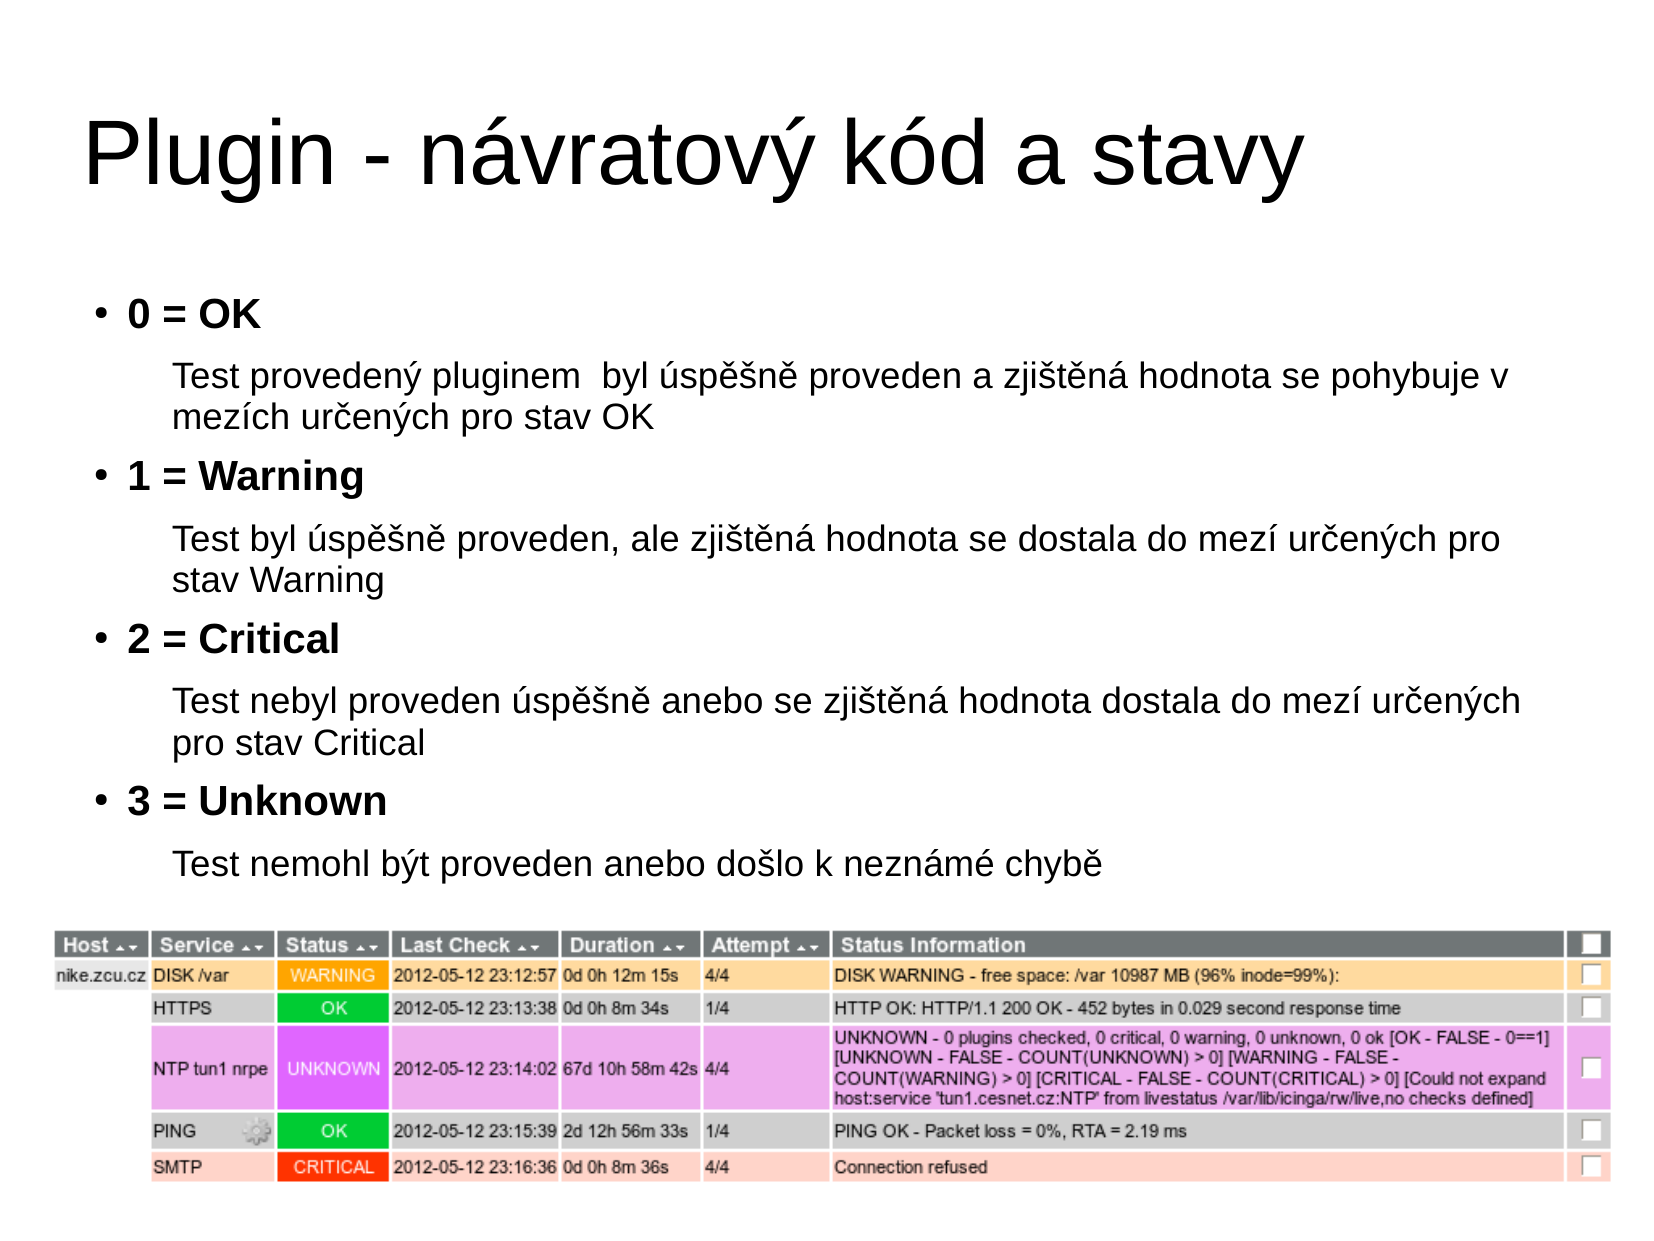

# Plugin - návratový kód a stavy
0 = OK
Test provedený pluginem byl úspěšně proveden a zjištěná hodnota se pohybuje v mezích určených pro stav OK
1 = Warning
Test byl úspěšně proveden, ale zjištěná hodnota se dostala do mezí určených pro stav Warning
2 = Critical
Test nebyl proveden úspěšně anebo se zjištěná hodnota dostala do mezí určených pro stav Critical
3 = Unknown
Test nemohl být proveden anebo došlo k neznámé chybě